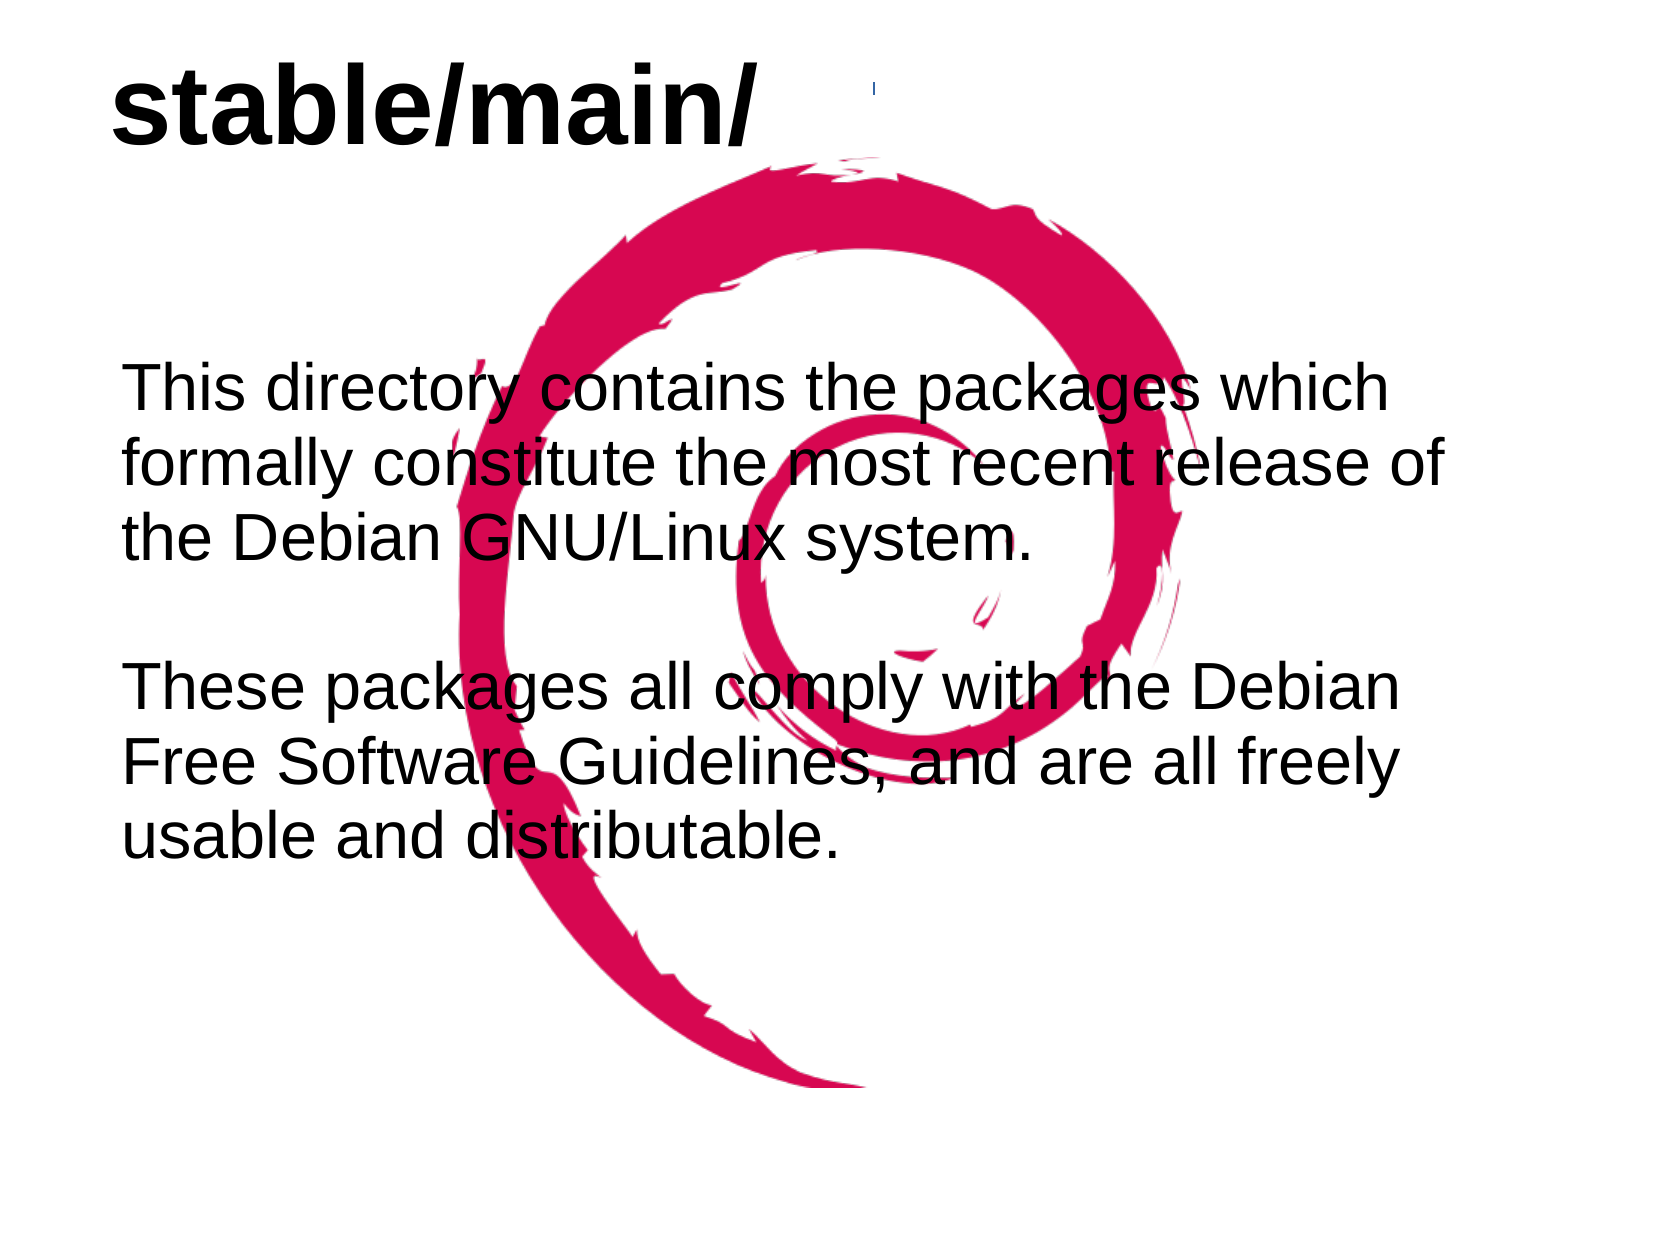

stable/main/
This directory contains the packages which formally constitute the most recent release of the Debian GNU/Linux system.
These packages all comply with the Debian Free Software Guidelines, and are all freely usable and distributable.